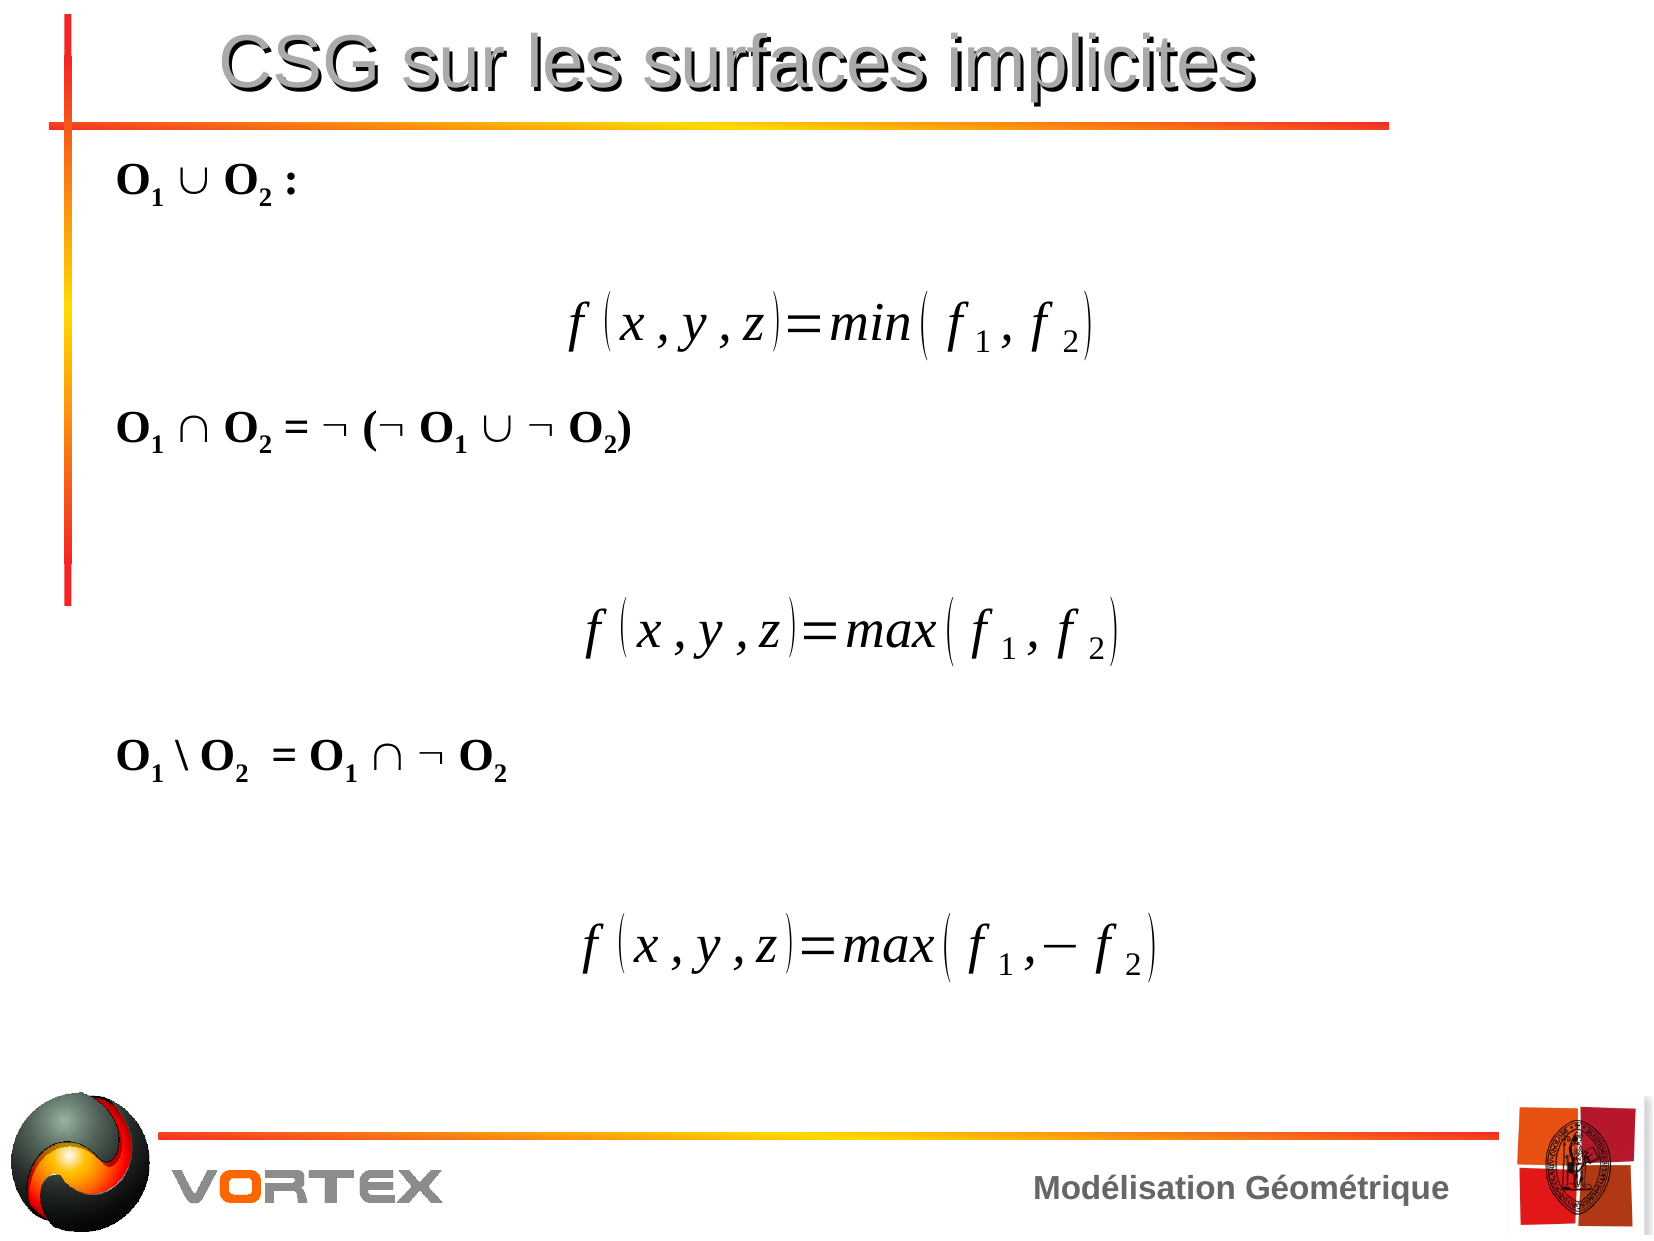

# CSG sur les surfaces implicites
O1  O2 :
O1  O2 =  ( O1   O2)
O1 \ O2 = O1   O2